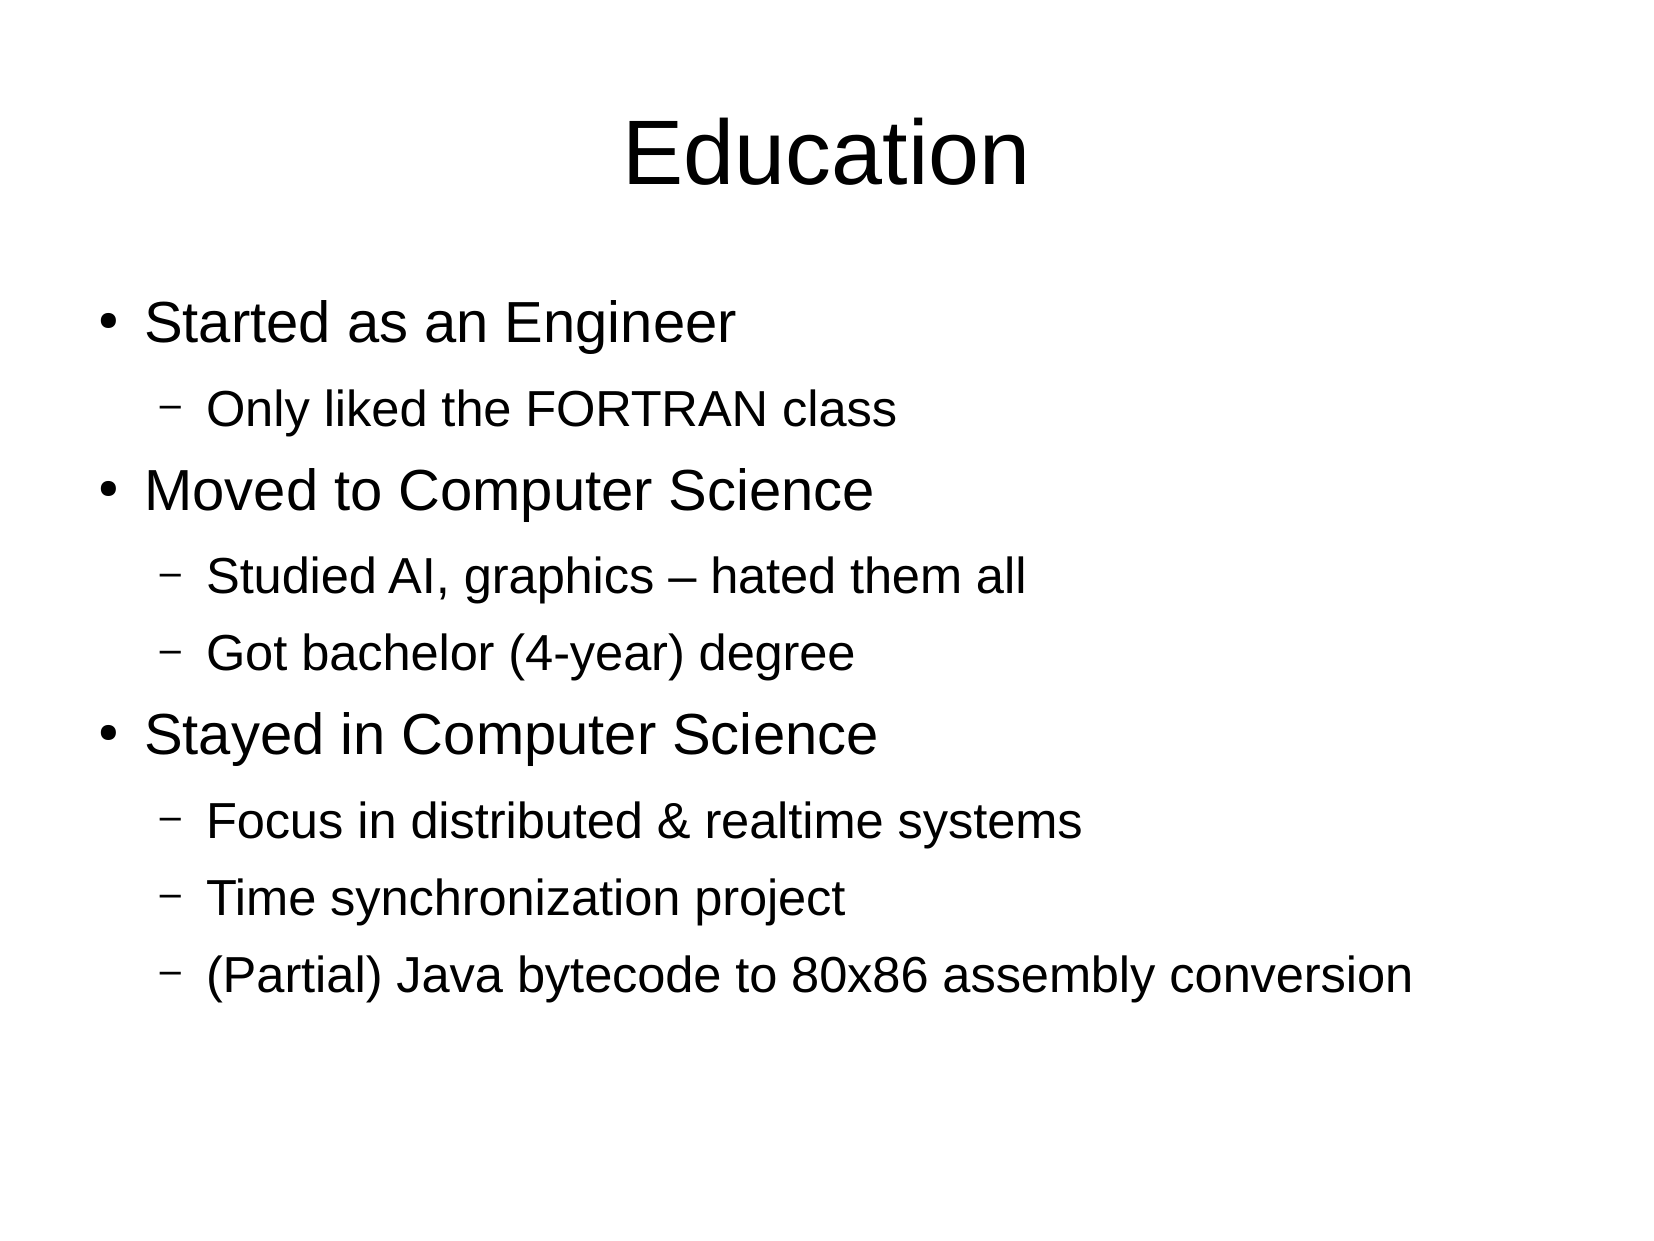

# Education
Started as an Engineer
Only liked the FORTRAN class
Moved to Computer Science
Studied AI, graphics – hated them all
Got bachelor (4-year) degree
Stayed in Computer Science
Focus in distributed & realtime systems
Time synchronization project
(Partial) Java bytecode to 80x86 assembly conversion